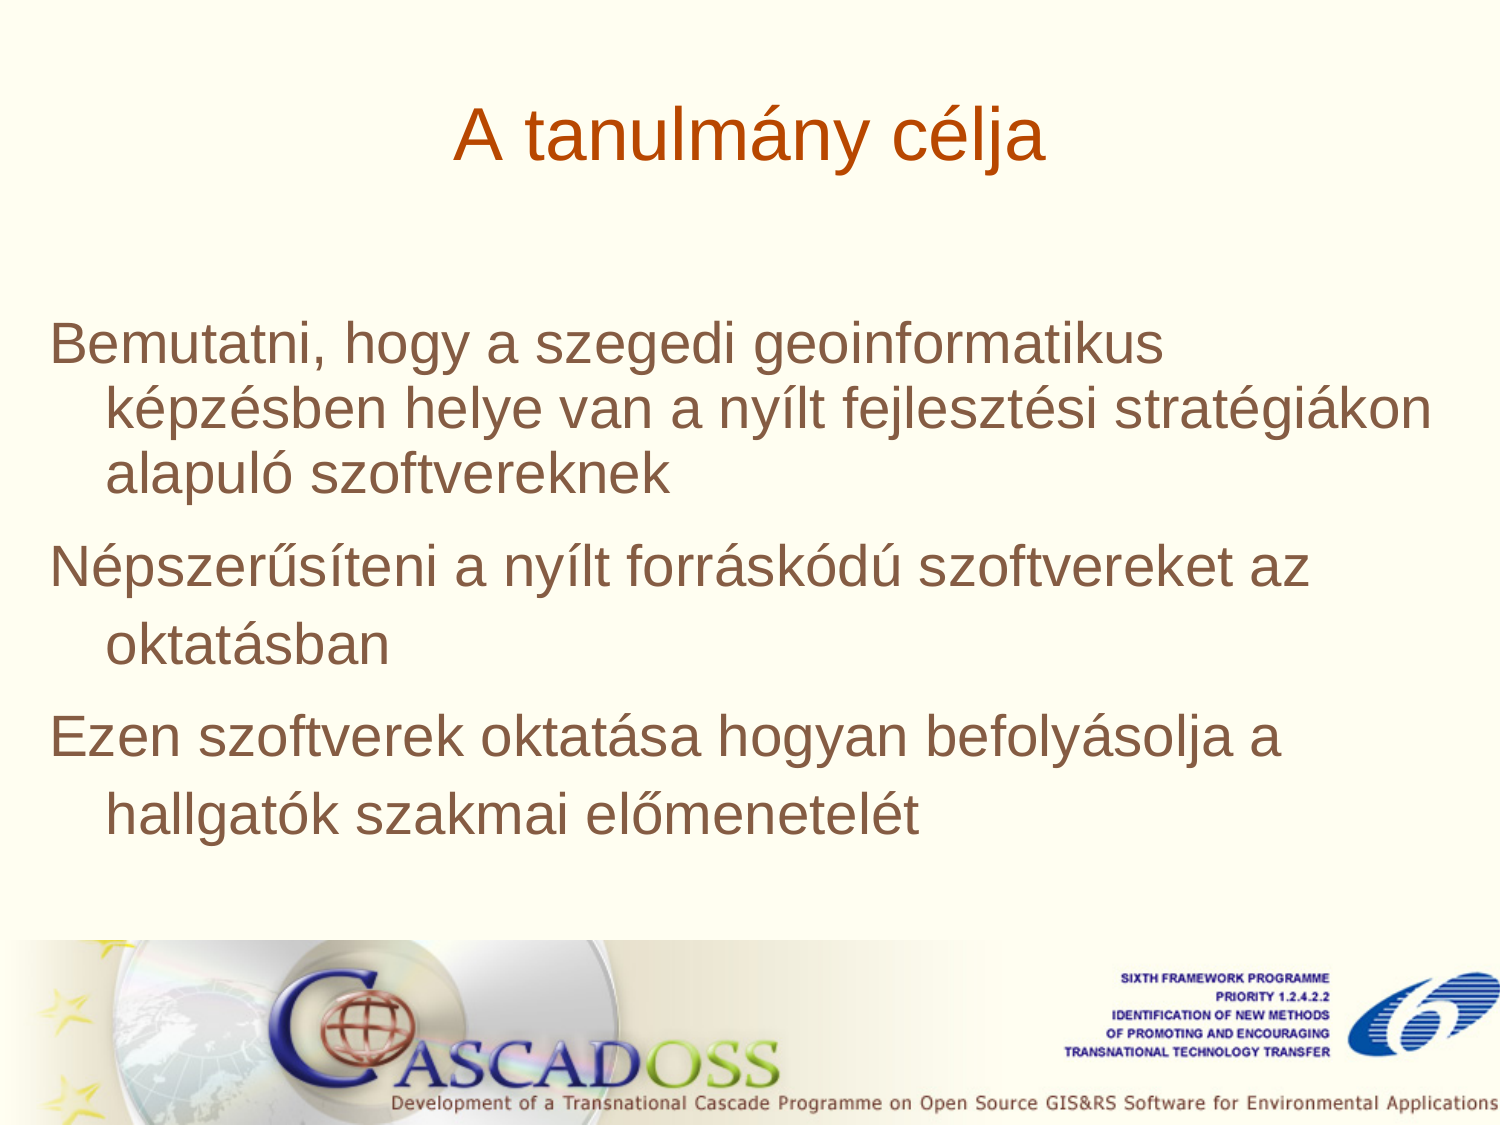

# A tanulmány célja
Bemutatni, hogy a szegedi geoinformatikus képzésben helye van a nyílt fejlesztési stratégiákon alapuló szoftvereknek
Népszerűsíteni a nyílt forráskódú szoftvereket az oktatásban
Ezen szoftverek oktatása hogyan befolyásolja a hallgatók szakmai előmenetelét